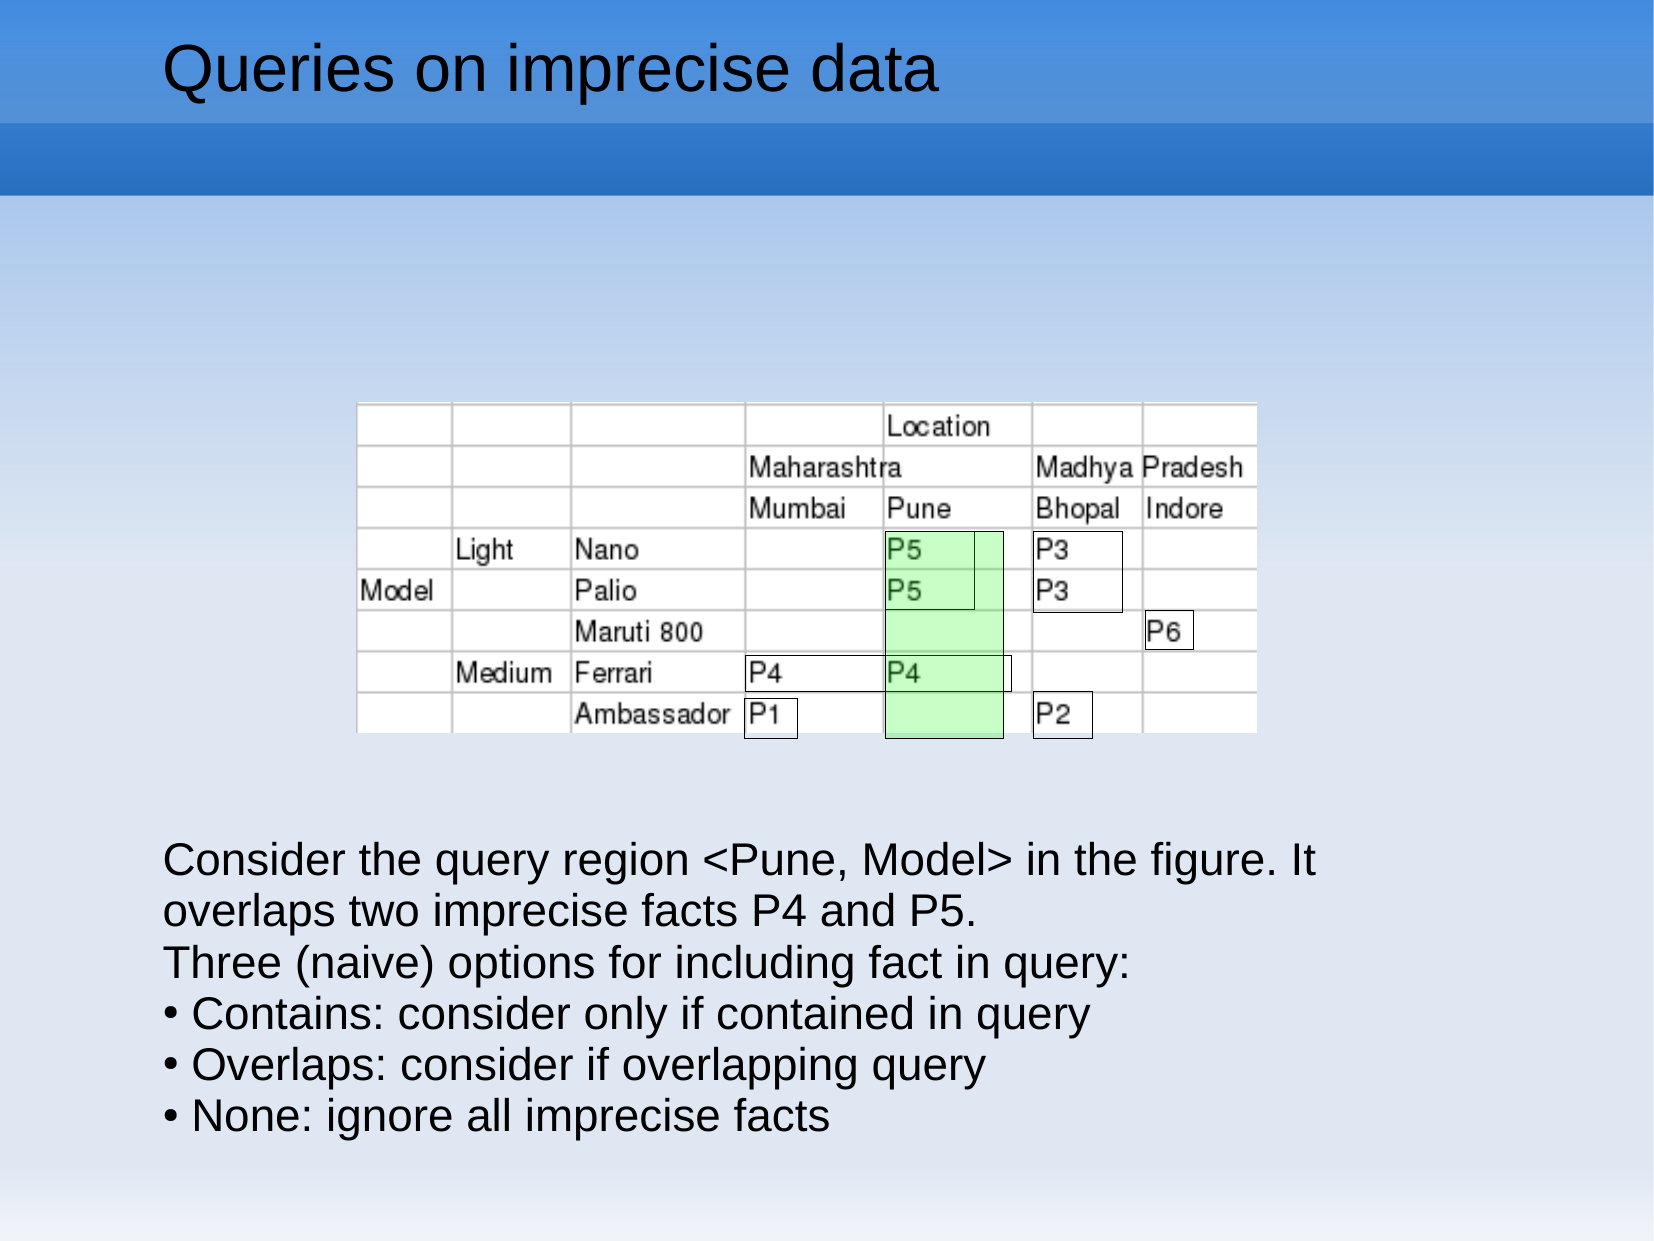

Queries on imprecise data
Consider the query region <Pune, Model> in the figure. It overlaps two imprecise facts P4 and P5.
Three (naive) options for including fact in query:
 Contains: consider only if contained in query
 Overlaps: consider if overlapping query
 None: ignore all imprecise facts